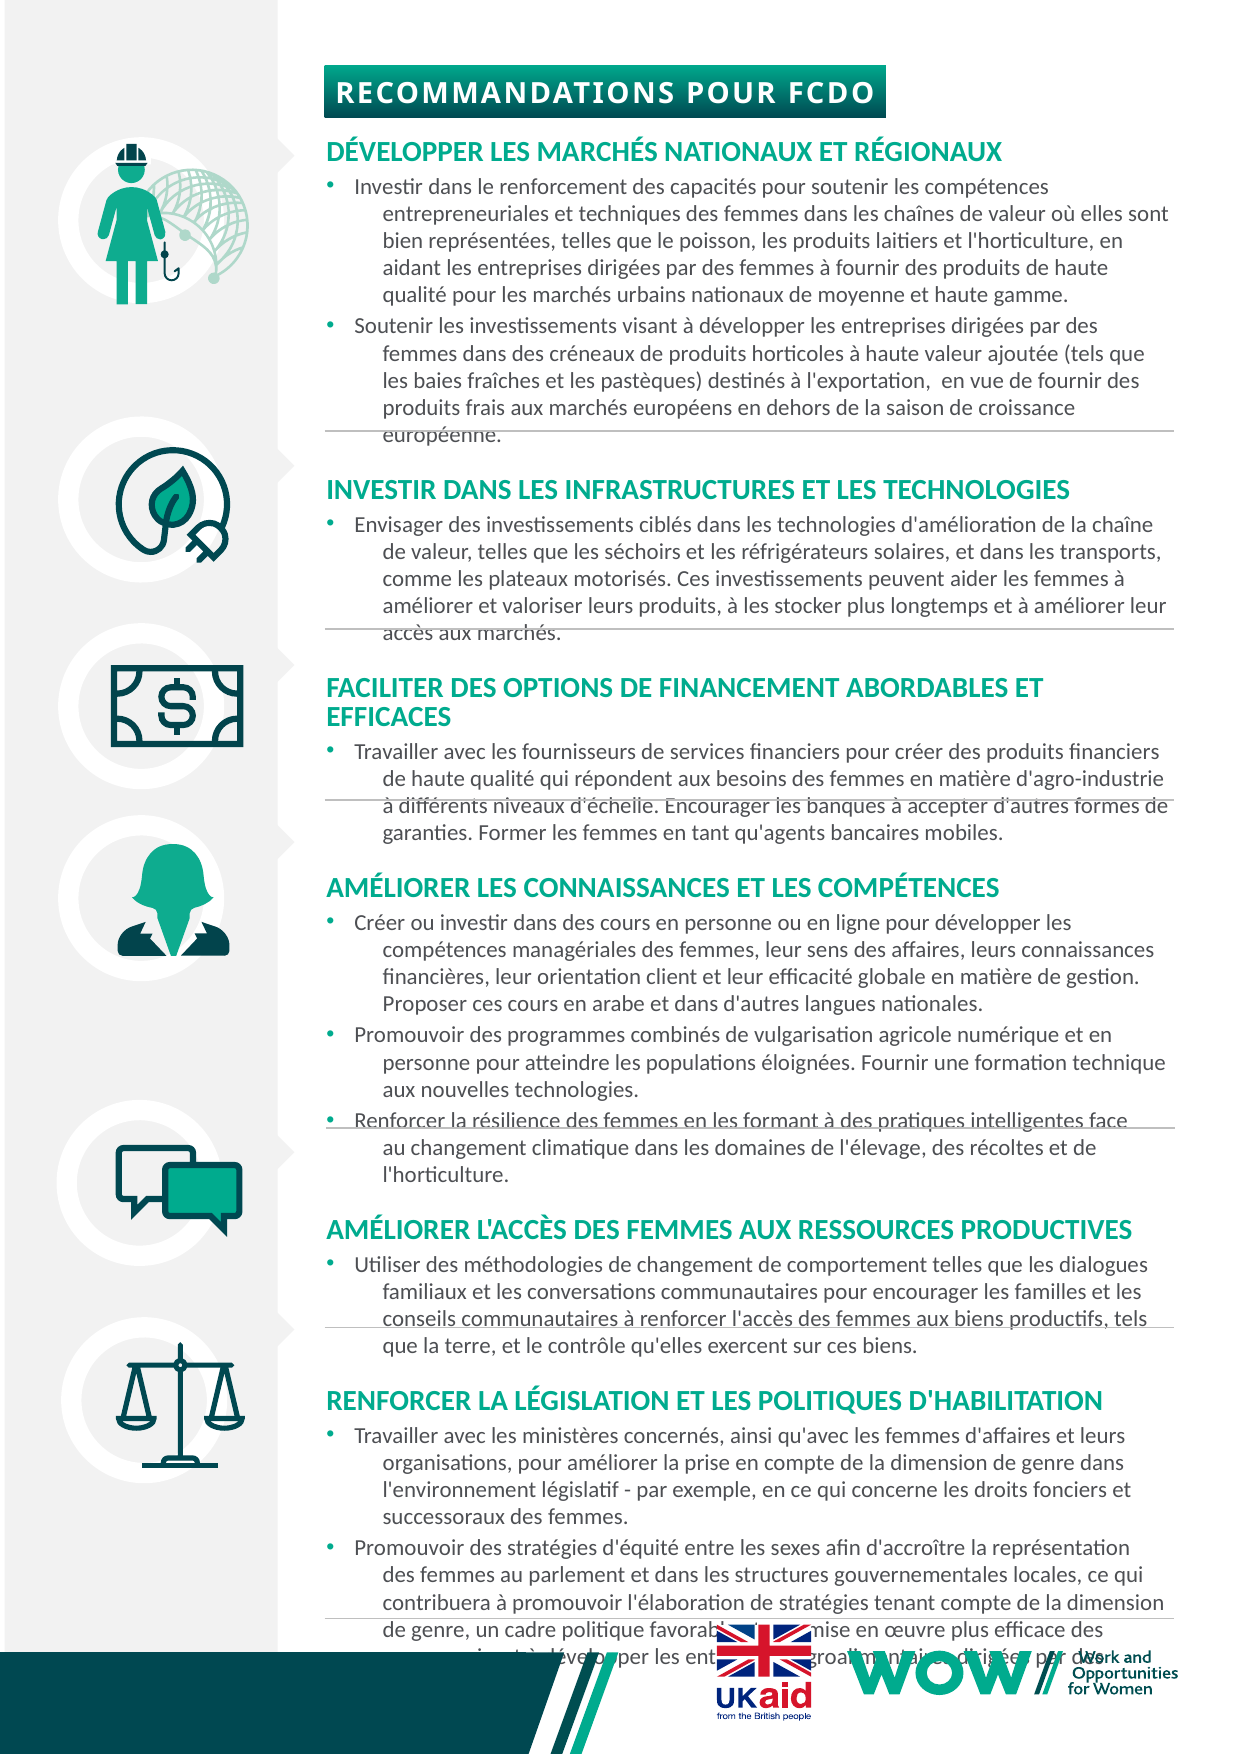

RECOMMANDATIONS POUR FCDO
DÉVELOPPER LES MARCHÉS NATIONAUX ET RÉGIONAUX
Investir dans le renforcement des capacités pour soutenir les compétences entrepreneuriales et techniques des femmes dans les chaînes de valeur où elles sont bien représentées, telles que le poisson, les produits laitiers et l'horticulture, en aidant les entreprises dirigées par des femmes à fournir des produits de haute qualité pour les marchés urbains nationaux de moyenne et haute gamme.
Soutenir les investissements visant à développer les entreprises dirigées par des femmes dans des créneaux de produits horticoles à haute valeur ajoutée (tels que les baies fraîches et les pastèques) destinés à l'exportation, en vue de fournir des produits frais aux marchés européens en dehors de la saison de croissance européenne.
INVESTIR DANS LES INFRASTRUCTURES ET LES TECHNOLOGIES
Envisager des investissements ciblés dans les technologies d'amélioration de la chaîne de valeur, telles que les séchoirs et les réfrigérateurs solaires, et dans les transports, comme les plateaux motorisés. Ces investissements peuvent aider les femmes à améliorer et valoriser leurs produits, à les stocker plus longtemps et à améliorer leur accès aux marchés.
FACILITER DES OPTIONS DE FINANCEMENT ABORDABLES ET EFFICACES
Travailler avec les fournisseurs de services financiers pour créer des produits financiers de haute qualité qui répondent aux besoins des femmes en matière d'agro-industrie à différents niveaux d'échelle. Encourager les banques à accepter d'autres formes de garanties. Former les femmes en tant qu'agents bancaires mobiles.
AMÉLIORER LES CONNAISSANCES ET LES COMPÉTENCES
Créer ou investir dans des cours en personne ou en ligne pour développer les compétences managériales des femmes, leur sens des affaires, leurs connaissances financières, leur orientation client et leur efficacité globale en matière de gestion. Proposer ces cours en arabe et dans d'autres langues nationales.
Promouvoir des programmes combinés de vulgarisation agricole numérique et en personne pour atteindre les populations éloignées. Fournir une formation technique
aux nouvelles technologies.
Renforcer la résilience des femmes en les formant à des pratiques intelligentes face
au changement climatique dans les domaines de l'élevage, des récoltes et de l'horticulture.
AMÉLIORER L'ACCÈS DES FEMMES AUX RESSOURCES PRODUCTIVES
Utiliser des méthodologies de changement de comportement telles que les dialogues familiaux et les conversations communautaires pour encourager les familles et les conseils communautaires à renforcer l'accès des femmes aux biens productifs, tels que la terre, et le contrôle qu'elles exercent sur ces biens.
RENFORCER LA LÉGISLATION ET LES POLITIQUES D'HABILITATION
Travailler avec les ministères concernés, ainsi qu'avec les femmes d'affaires et leurs organisations, pour améliorer la prise en compte de la dimension de genre dans l'environnement législatif - par exemple, en ce qui concerne les droits fonciers et successoraux des femmes.
Promouvoir des stratégies d'équité entre les sexes afin d'accroître la représentation
des femmes au parlement et dans les structures gouvernementales locales, ce qui contribuera à promouvoir l'élaboration de stratégies tenant compte de la dimension de genre, un cadre politique favorable et une mise en œuvre plus efficace des mesures visant à développer les entreprises agroalimentaires dirigées par des femmes.